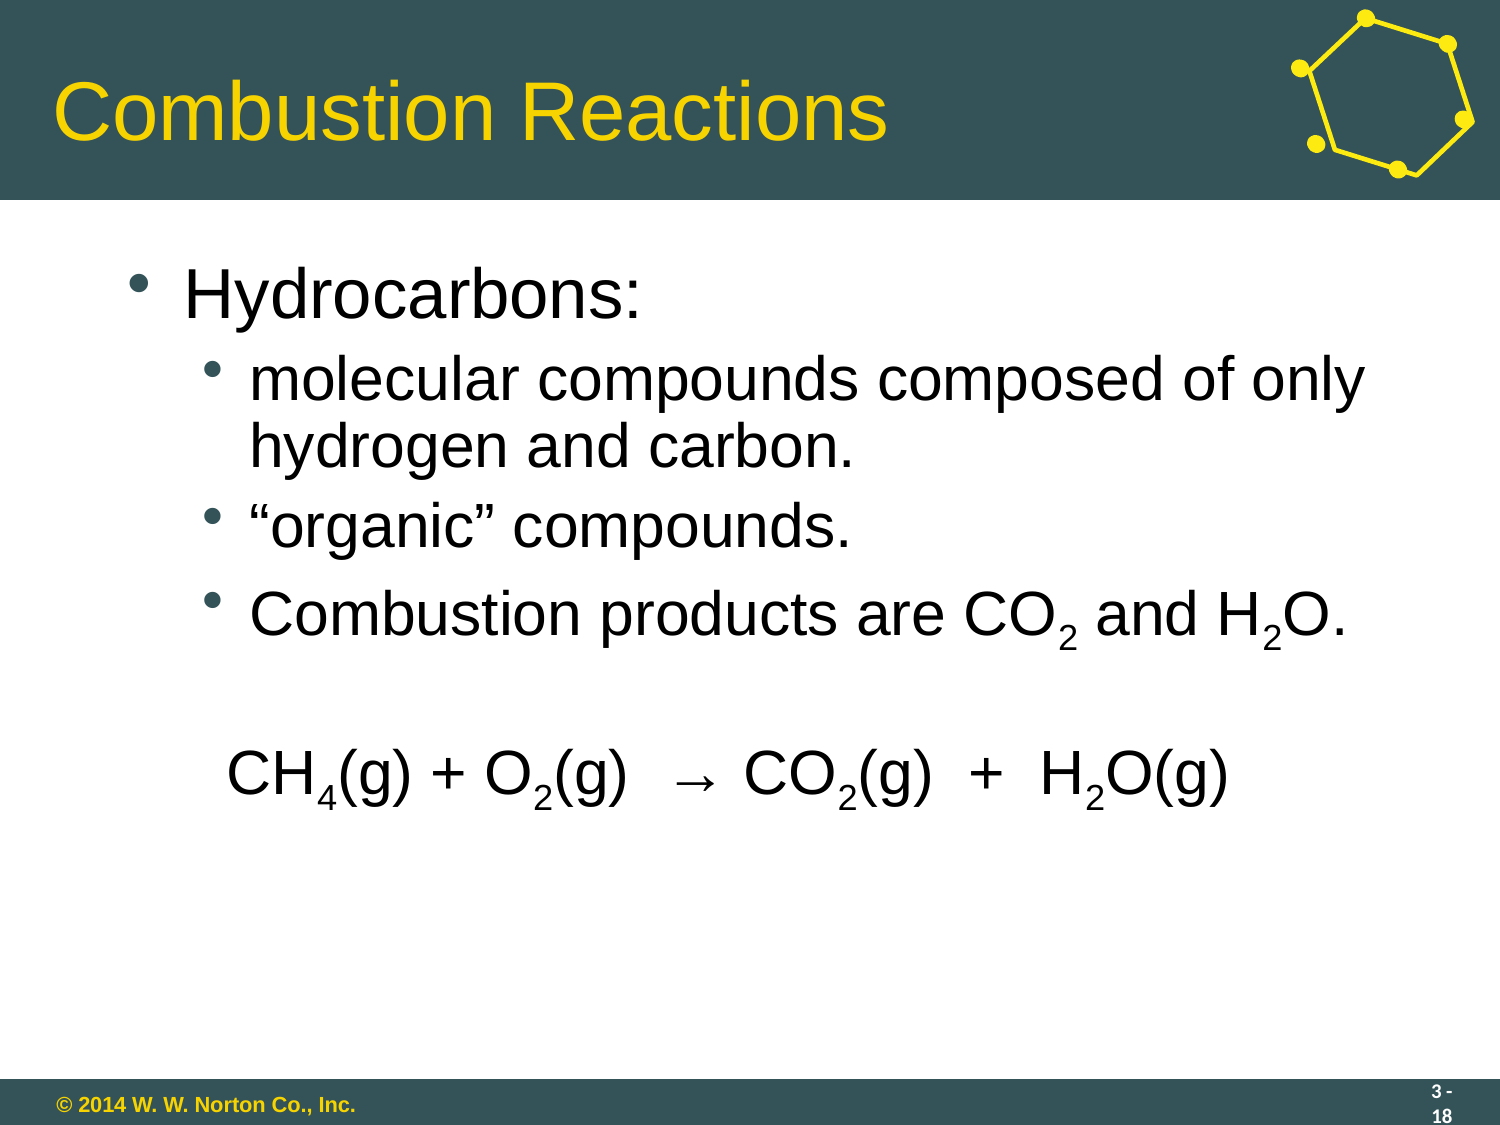

Combustion Reactions
# Hydrocarbons:
molecular compounds composed of only hydrogen and carbon.
“organic” compounds.
Combustion products are CO2 and H2O.
CH4(g) + O2(g) → CO2(g) + H2O(g)